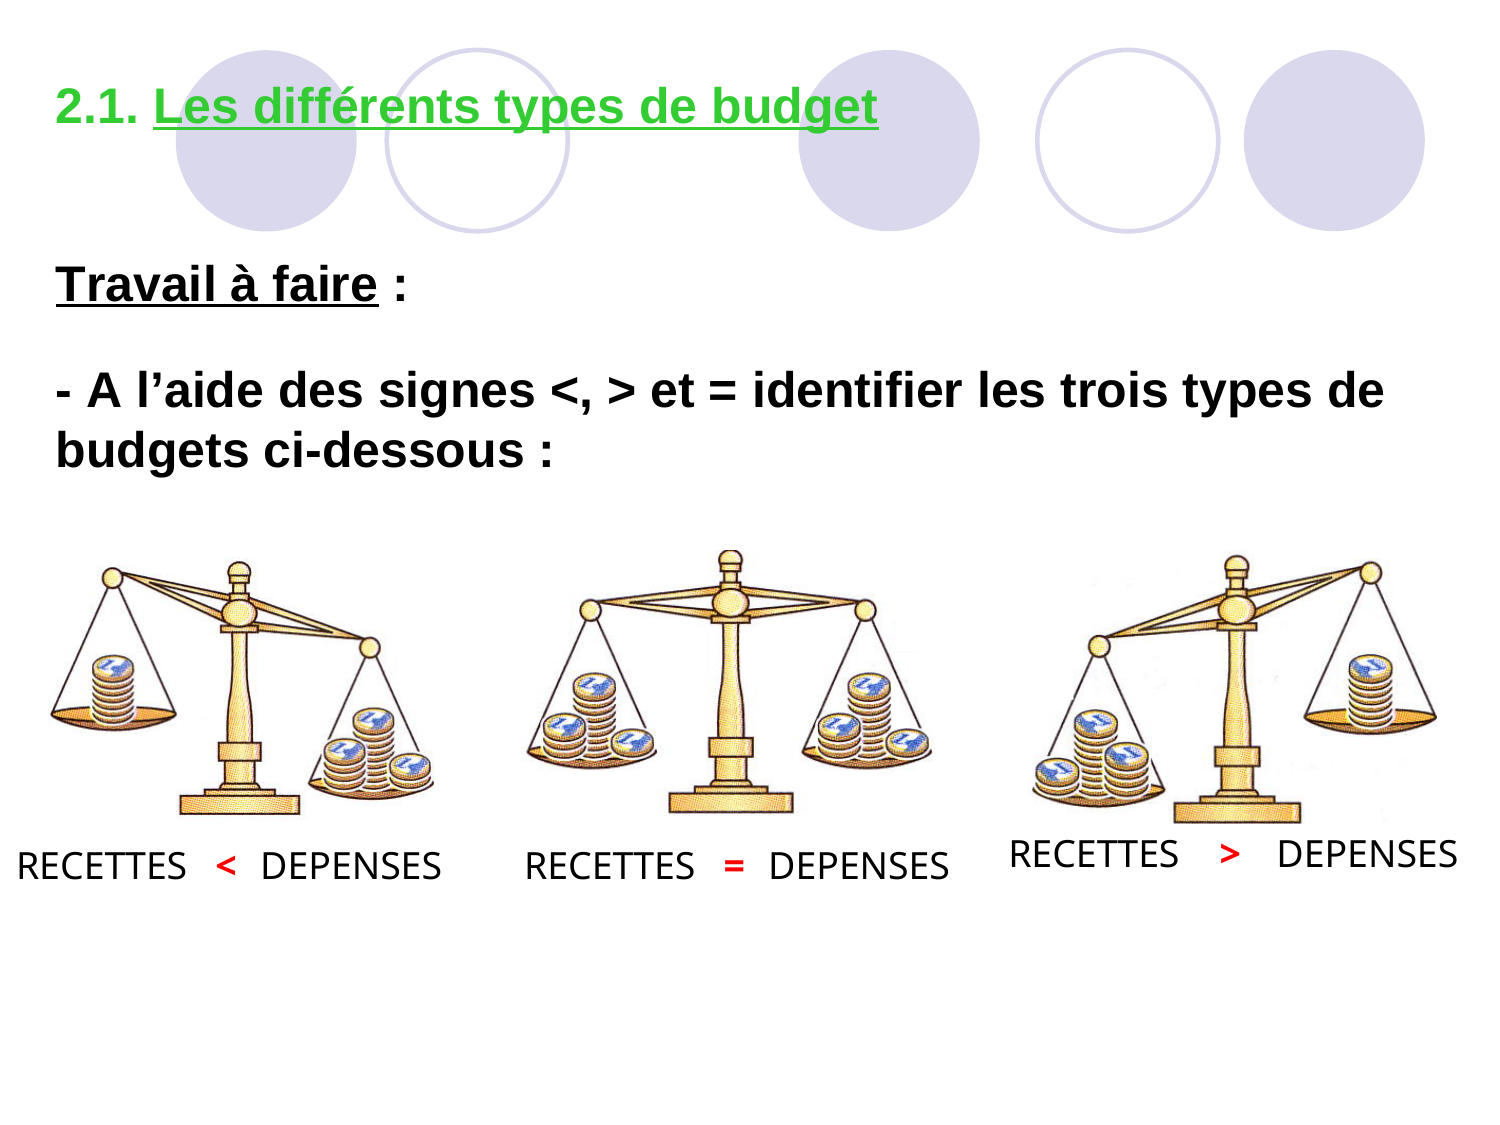

2.1. Les différents types de budget
Travail à faire :
- A l’aide des signes <, > et = identifier les trois types de budgets ci-dessous :
RECETTES
>
DEPENSES
RECETTES
<
DEPENSES
RECETTES
=
DEPENSES